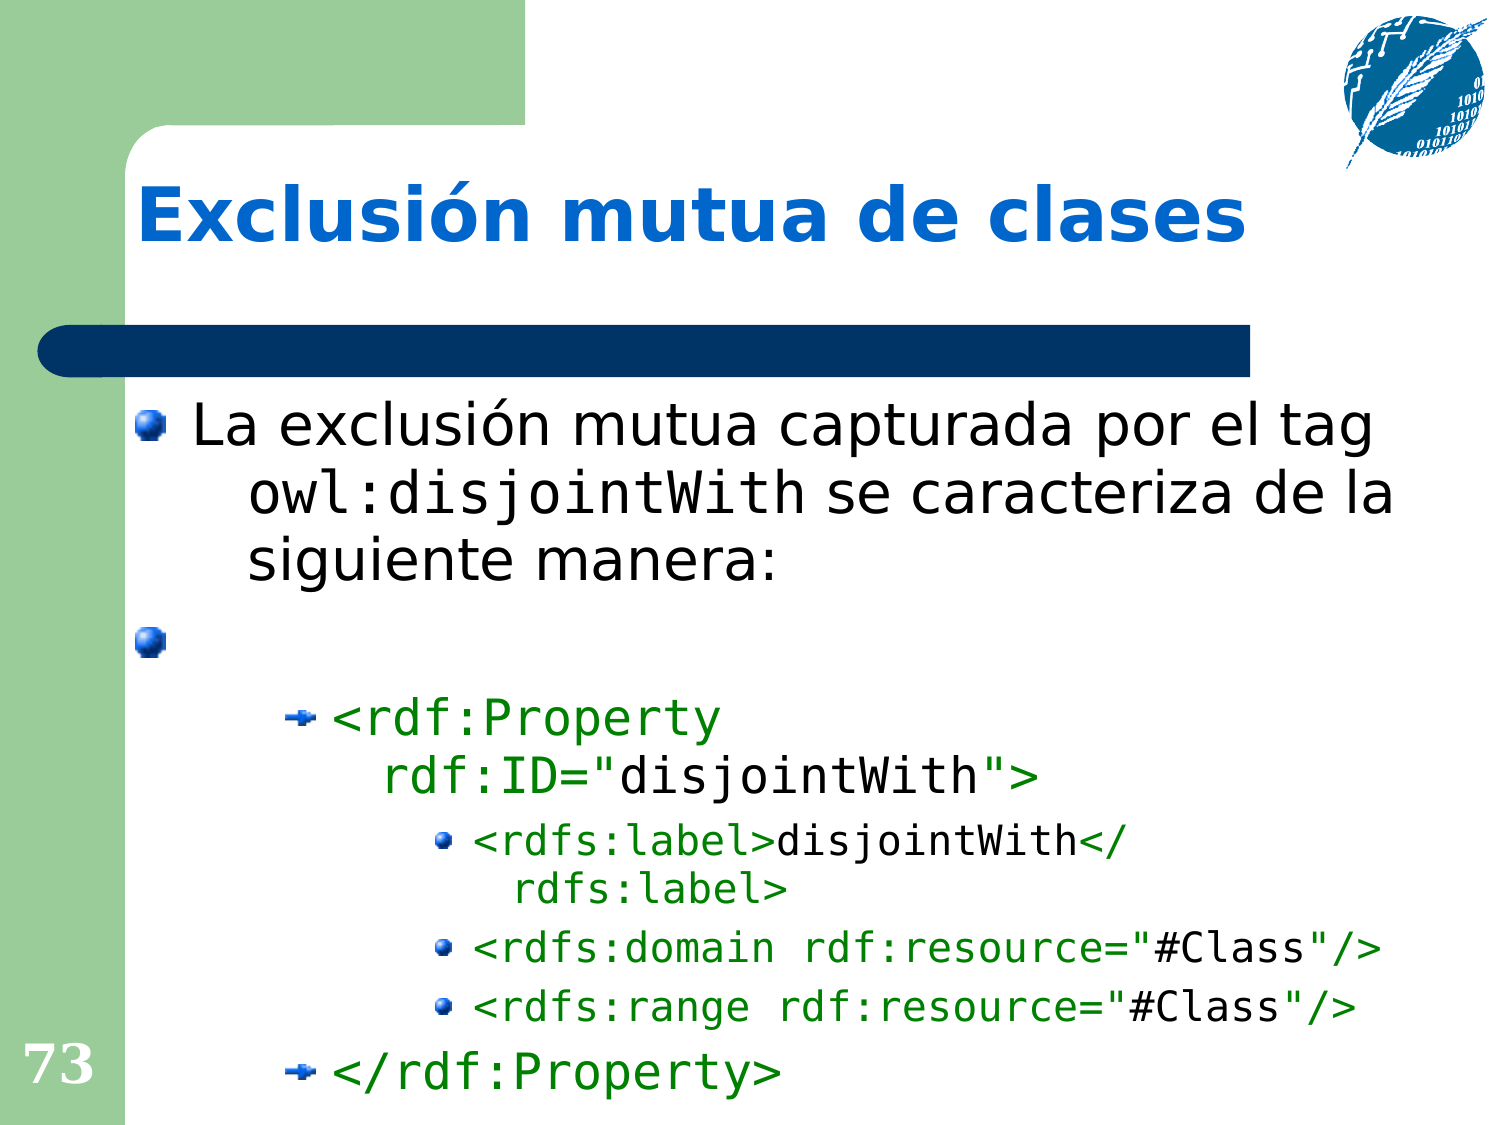

# Exclusión mutua de clases
La exclusión mutua capturada por el tag owl:disjointWith se caracteriza de la siguiente manera:
<rdf:Property rdf:ID="disjointWith">
<rdfs:label>disjointWith</rdfs:label>
<rdfs:domain rdf:resource="#Class"/>
<rdfs:range rdf:resource="#Class"/>
</rdf:Property>
73